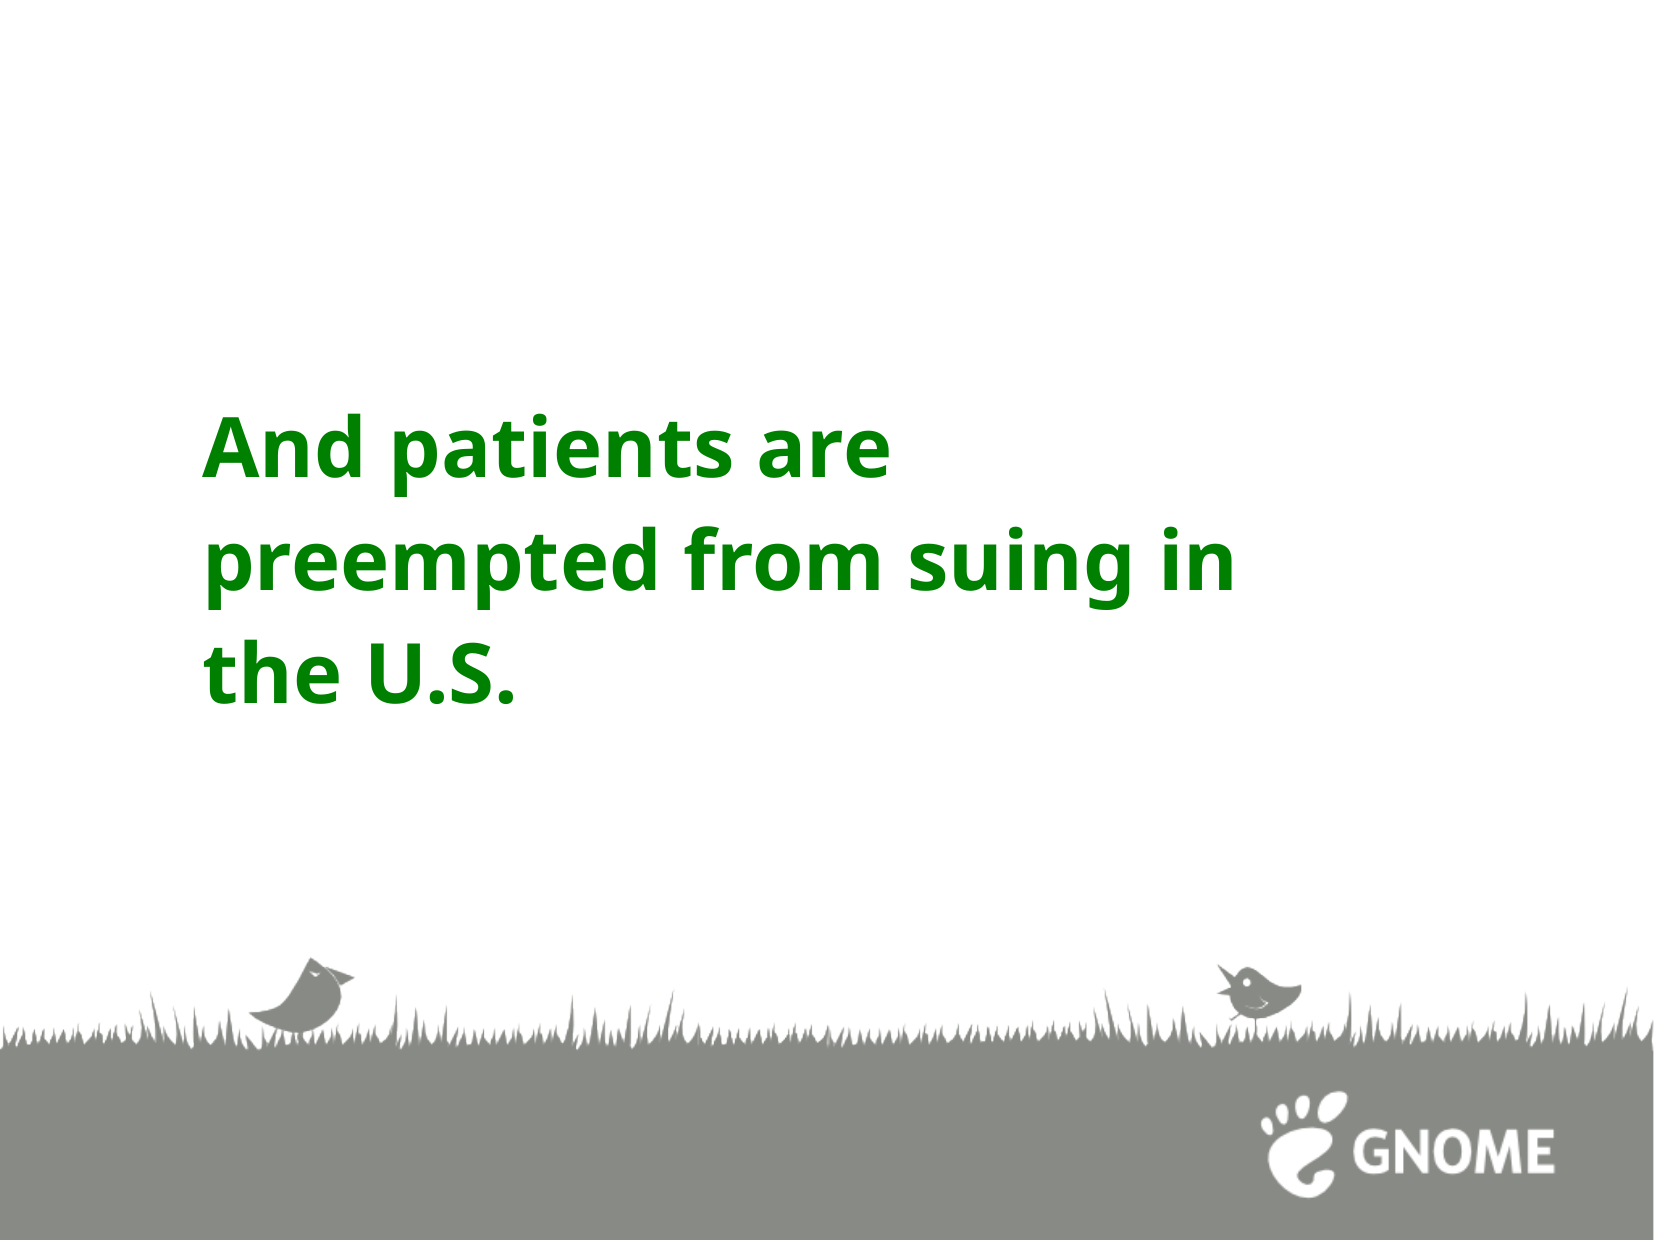

And patients are preempted from suing in the U.S.